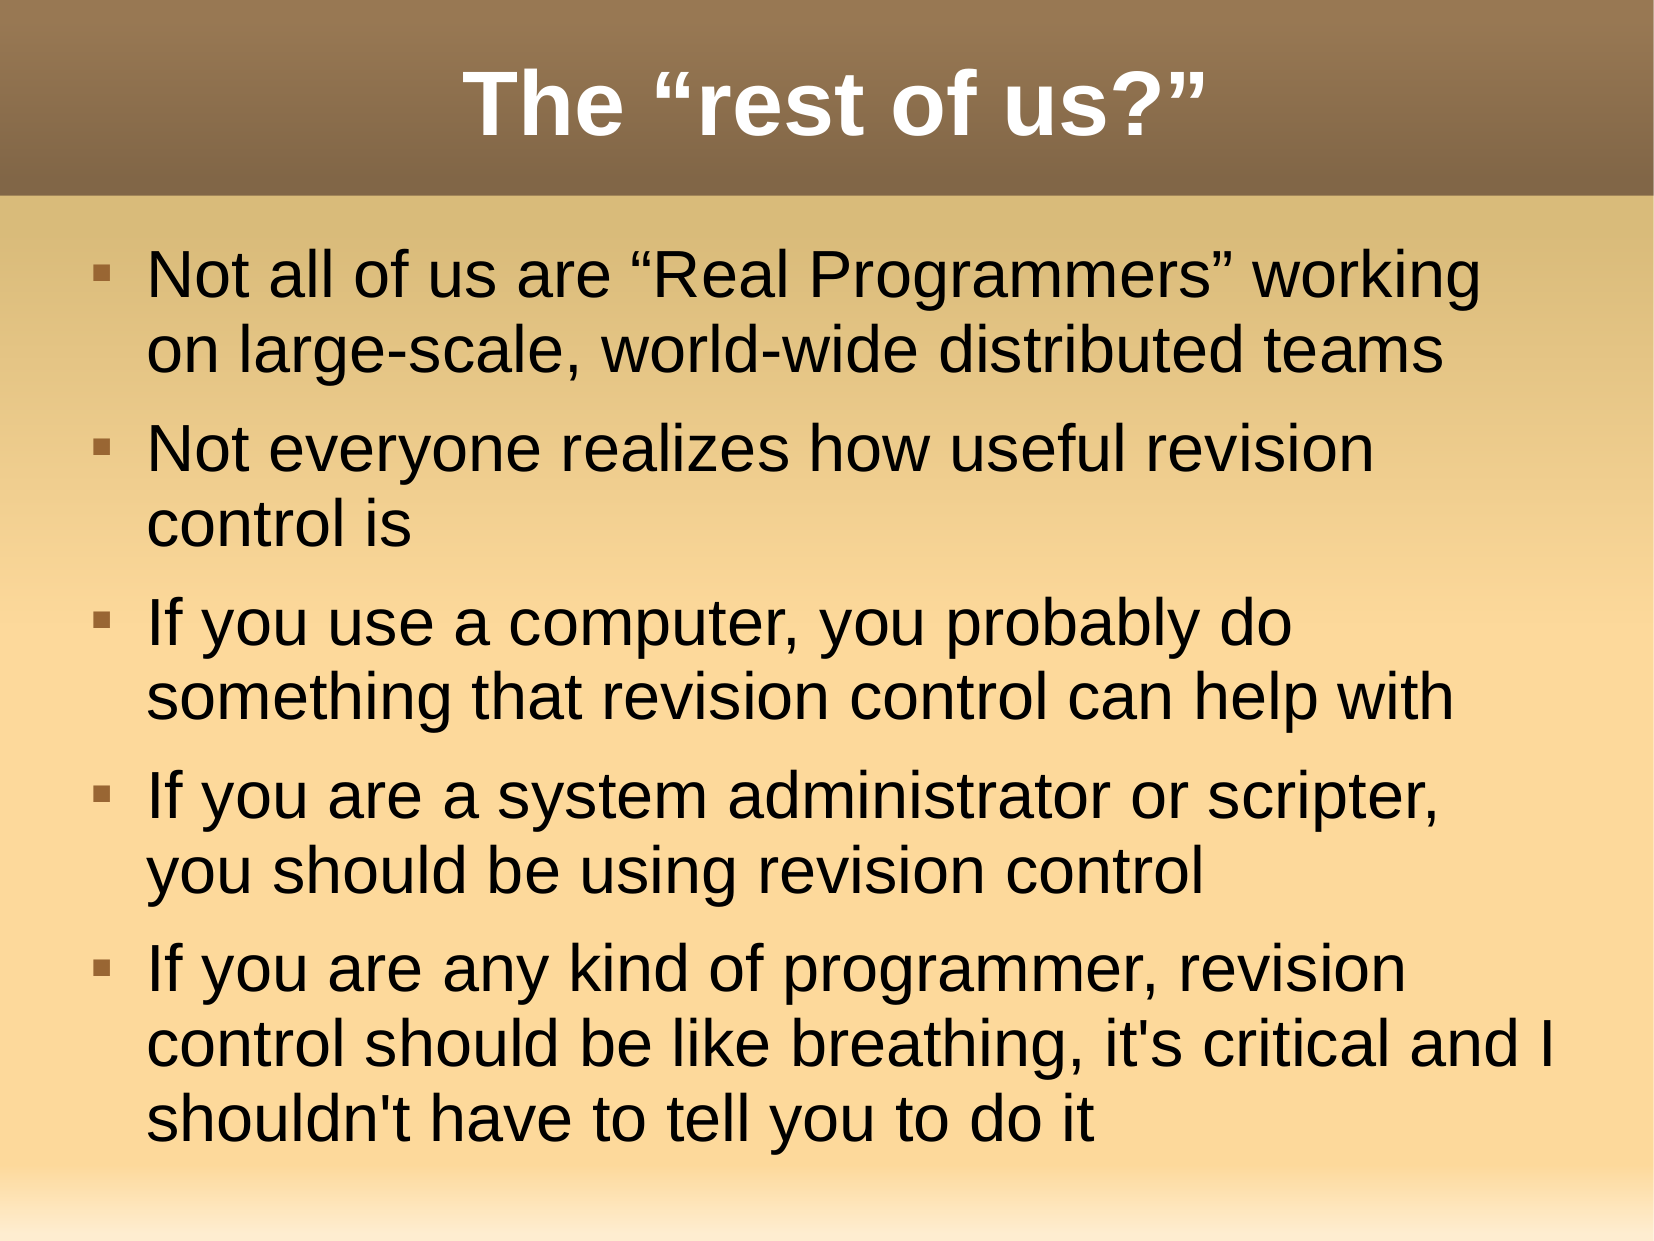

# The “rest of us?”
Not all of us are “Real Programmers” working on large-scale, world-wide distributed teams
Not everyone realizes how useful revision control is
If you use a computer, you probably do something that revision control can help with
If you are a system administrator or scripter, you should be using revision control
If you are any kind of programmer, revision control should be like breathing, it's critical and I shouldn't have to tell you to do it